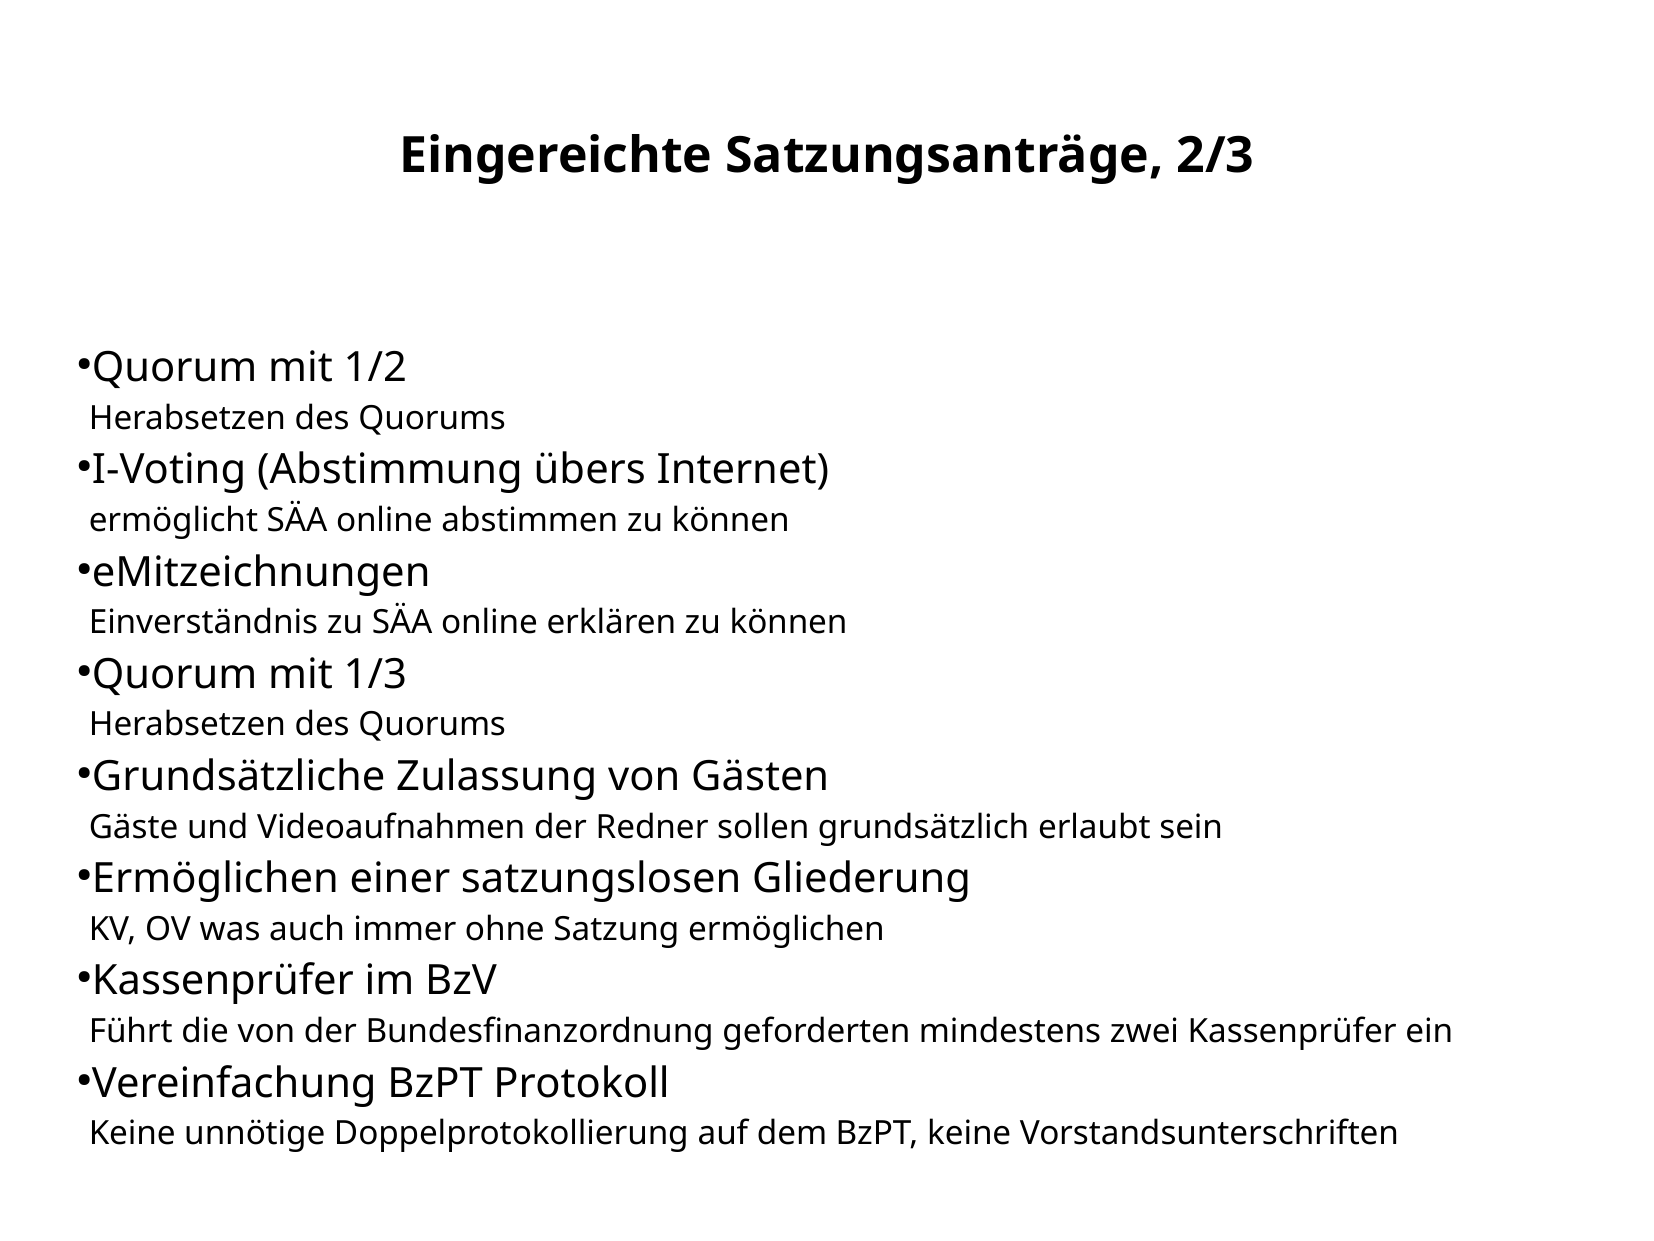

Eingereichte Satzungsanträge, 2/3
# Quorum mit 1/2
Herabsetzen des Quorums
I-Voting (Abstimmung übers Internet)
ermöglicht SÄA online abstimmen zu können
eMitzeichnungen
Einverständnis zu SÄA online erklären zu können
Quorum mit 1/3
Herabsetzen des Quorums
Grundsätzliche Zulassung von Gästen
Gäste und Videoaufnahmen der Redner sollen grundsätzlich erlaubt sein
Ermöglichen einer satzungslosen Gliederung
KV, OV was auch immer ohne Satzung ermöglichen
Kassenprüfer im BzV
Führt die von der Bundesfinanzordnung geforderten mindestens zwei Kassenprüfer ein
Vereinfachung BzPT Protokoll
Keine unnötige Doppelprotokollierung auf dem BzPT, keine Vorstandsunterschriften